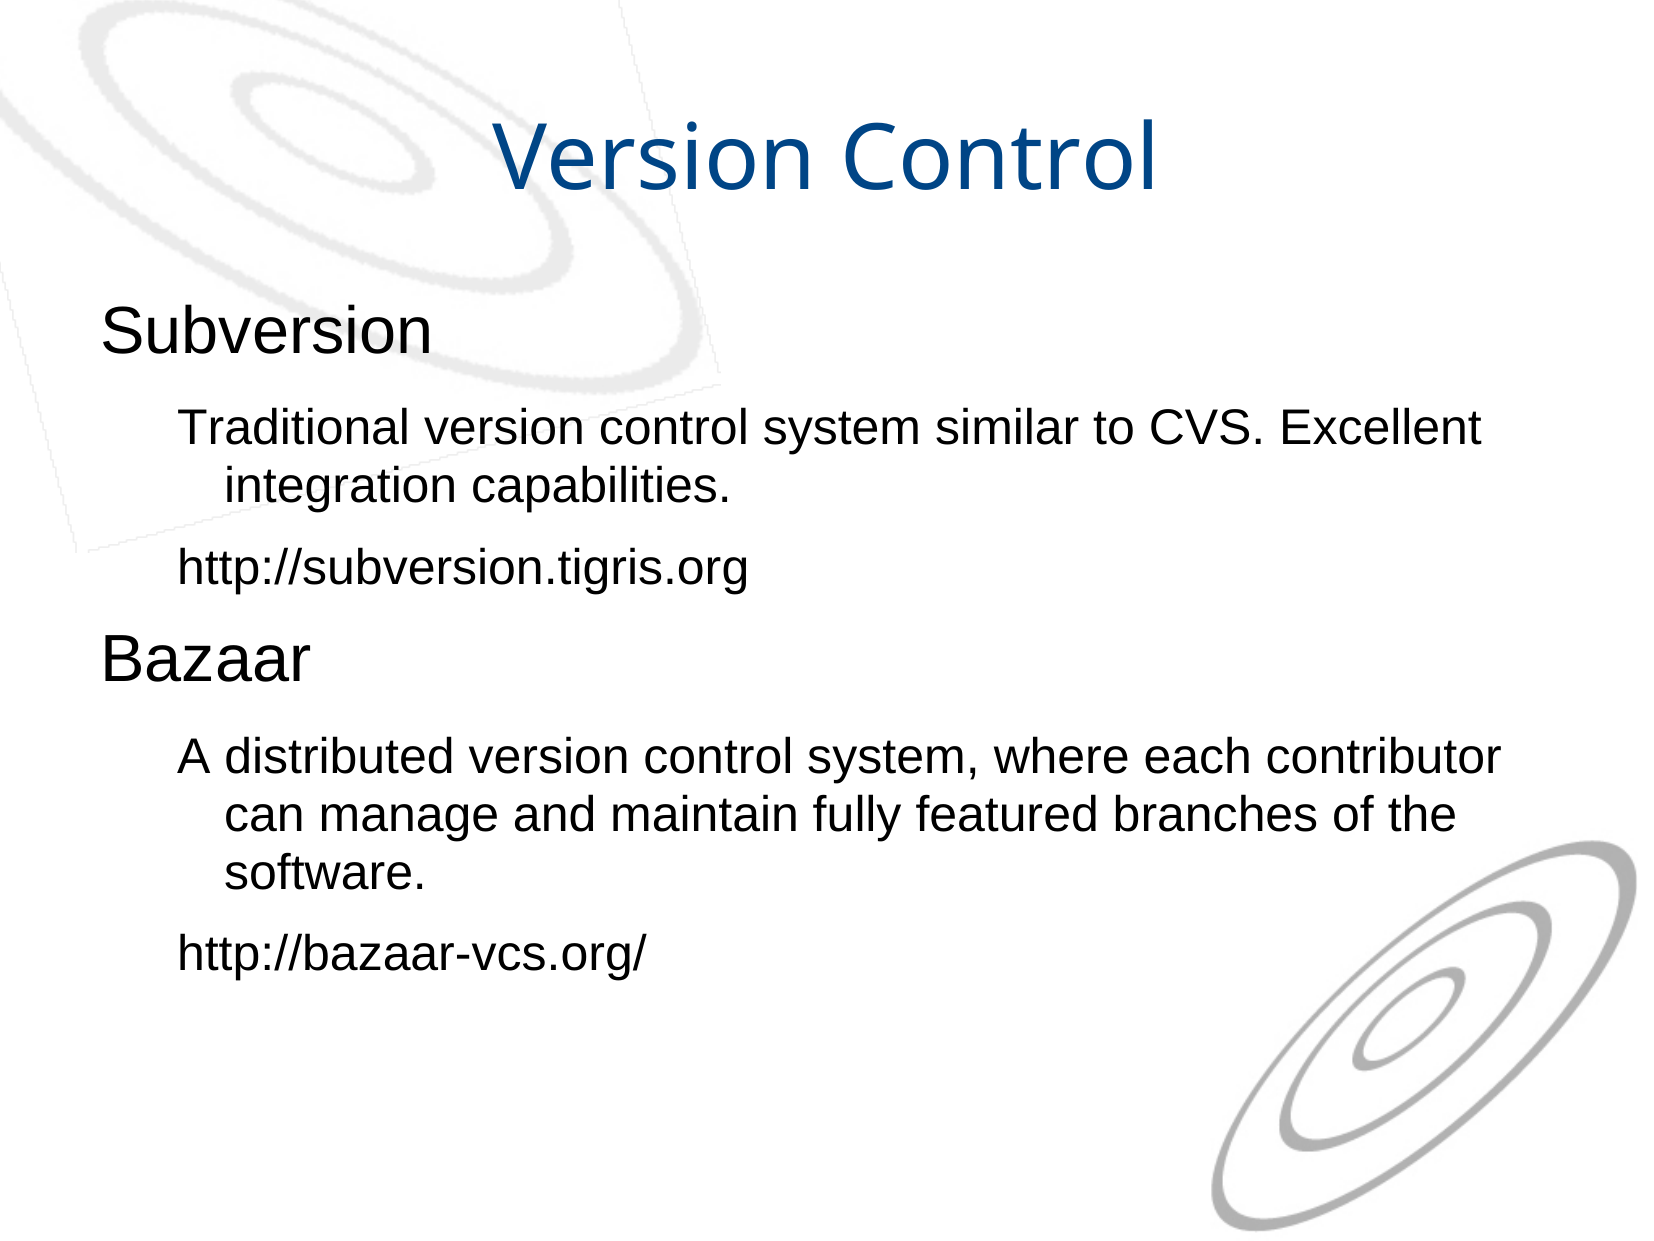

# Version Control
Subversion
Traditional version control system similar to CVS. Excellent integration capabilities.
http://subversion.tigris.org
Bazaar
A distributed version control system, where each contributor can manage and maintain fully featured branches of the software.
http://bazaar-vcs.org/